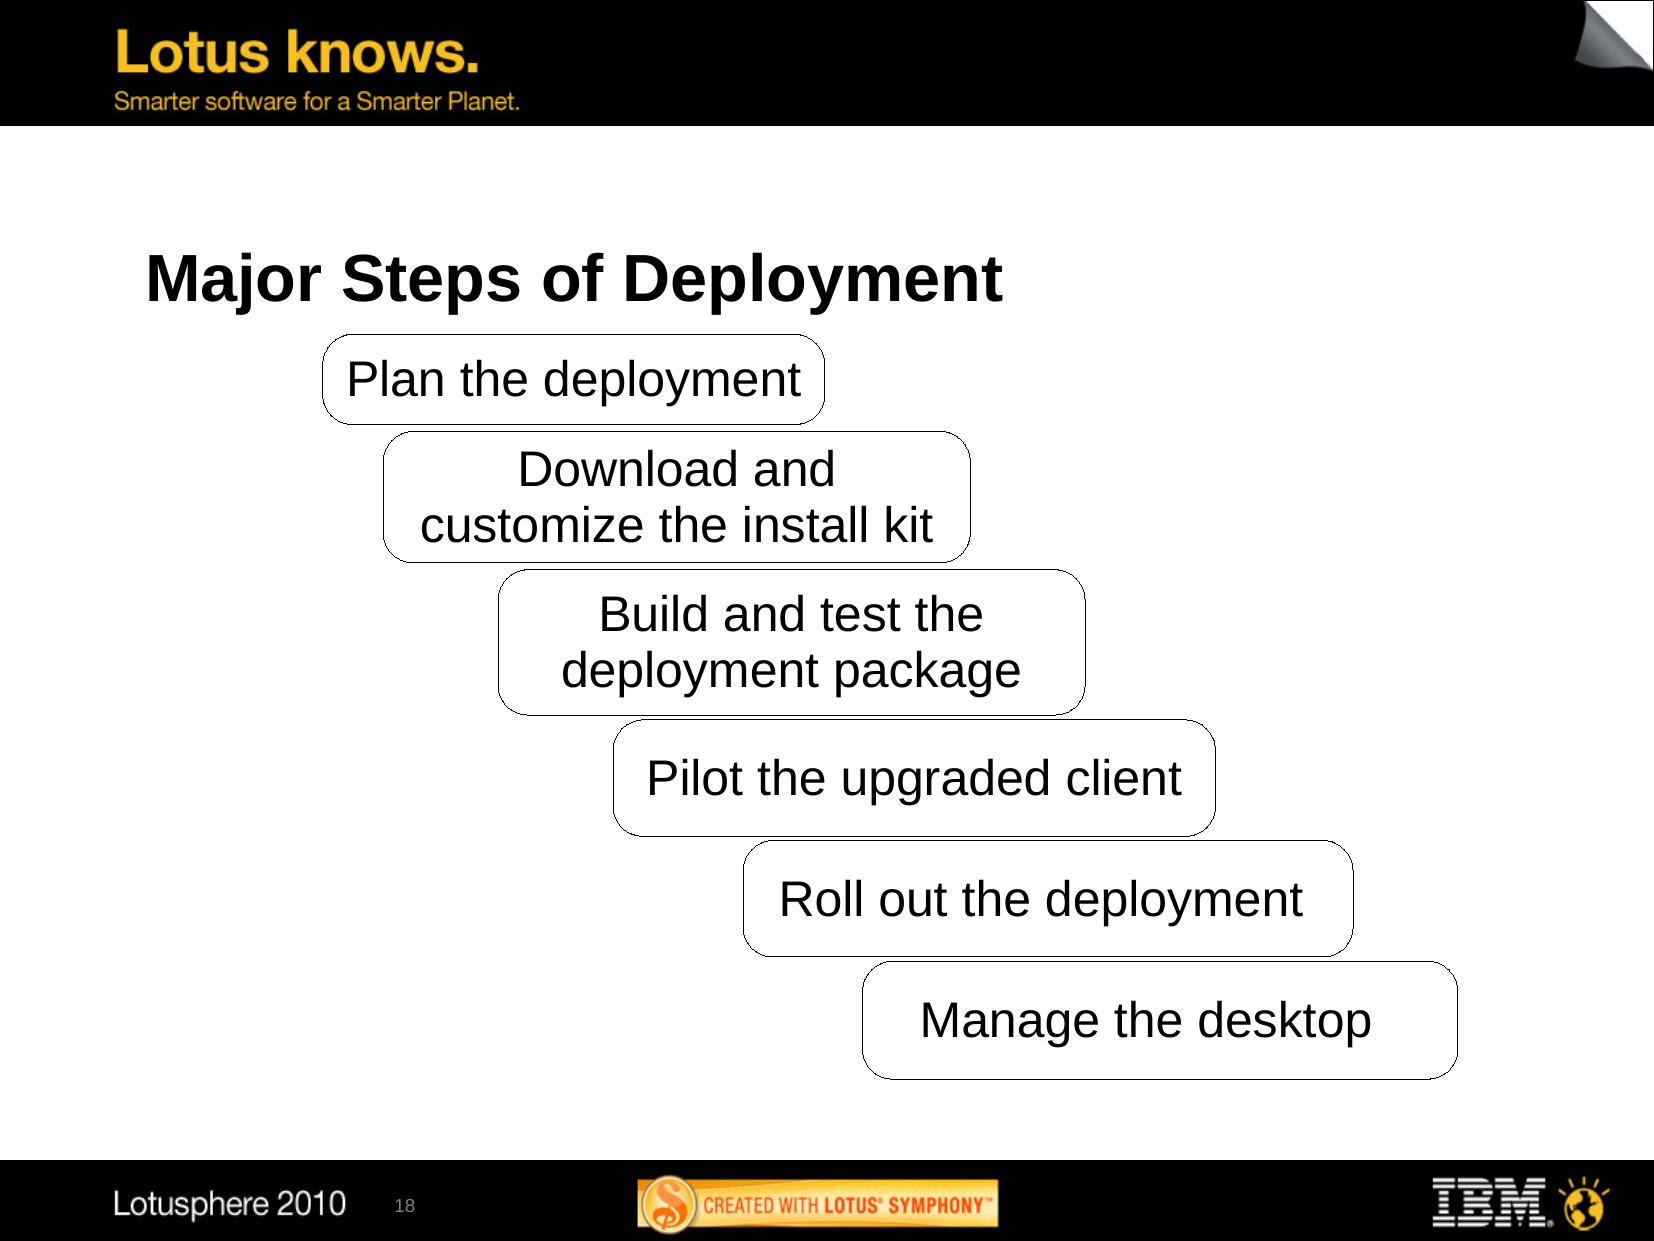

# Major Steps of Deployment
Plan the deployment
Download and customize the install kit
Build and test the deployment package
Pilot the upgraded client
Roll out the deployment
Manage the desktop
18